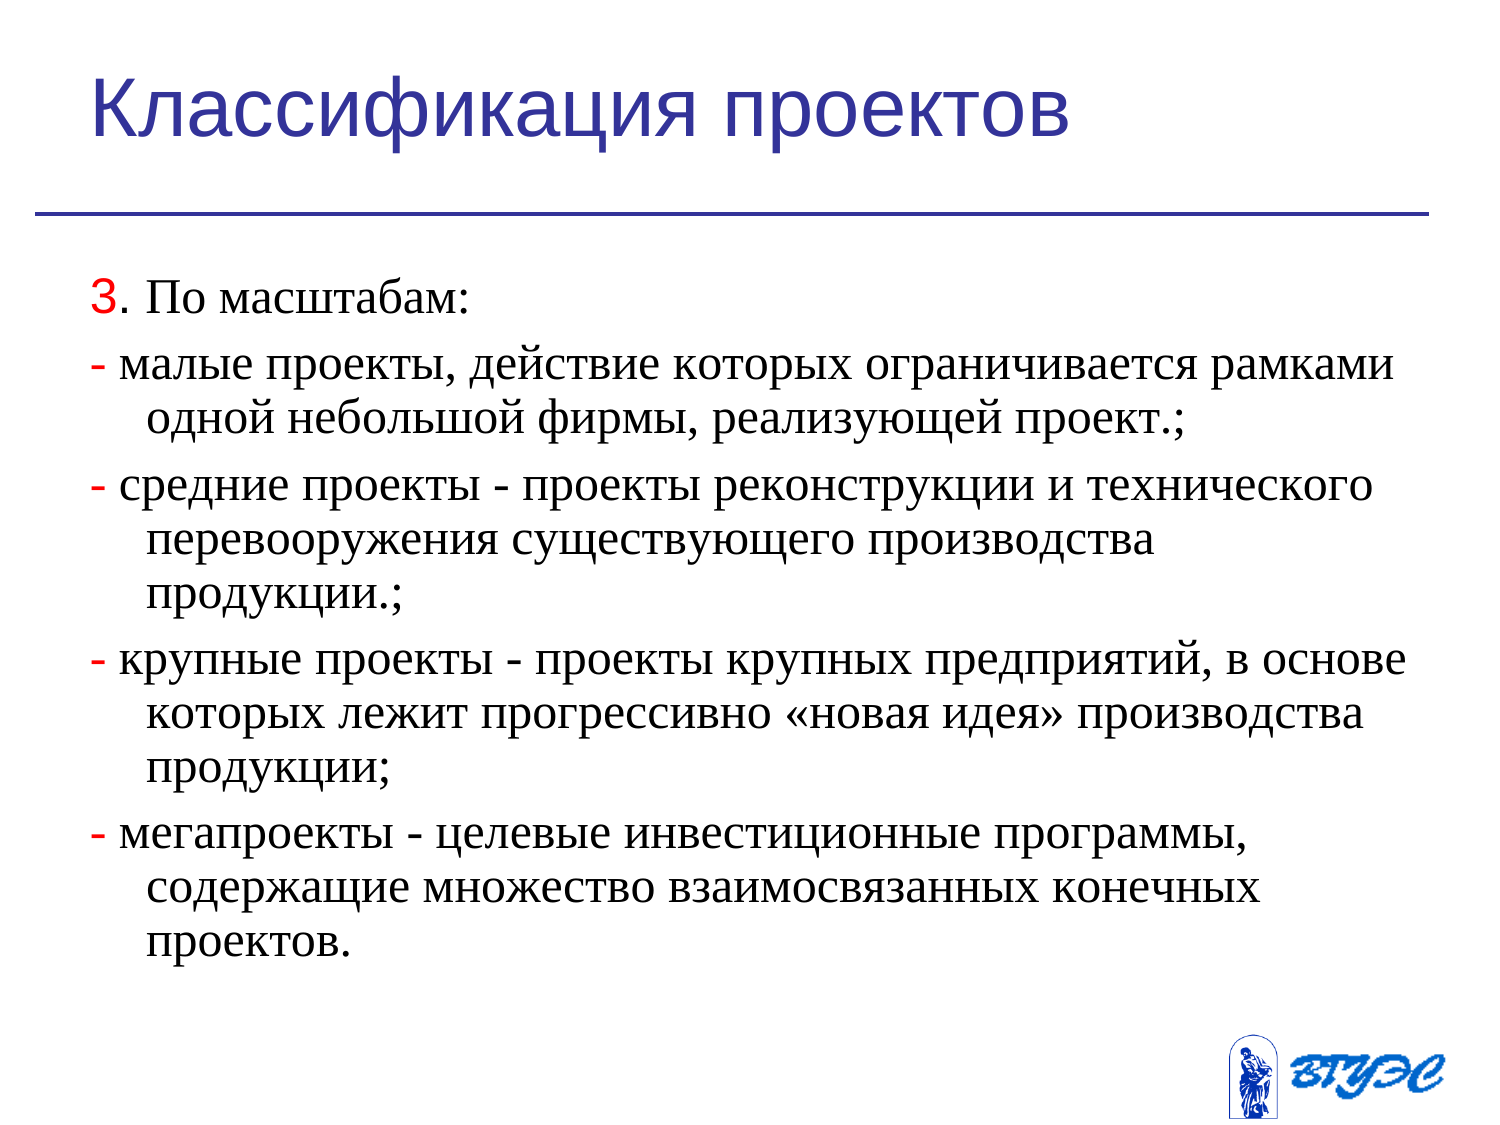

# Классификация проектов
3. По масштабам:
- малые проекты, действие которых ограничивается рамками одной небольшой фирмы, реализующей проект.;
- средние проекты - проекты реконструкции и технического перевооружения существующего производства продукции.;
- крупные проекты - проекты крупных предприятий, в основе которых лежит прогрессивно «новая идея» производства продукции;
- мегапроекты - целевые инвестиционные программы, содержащие множество взаимосвязанных конечных проектов.